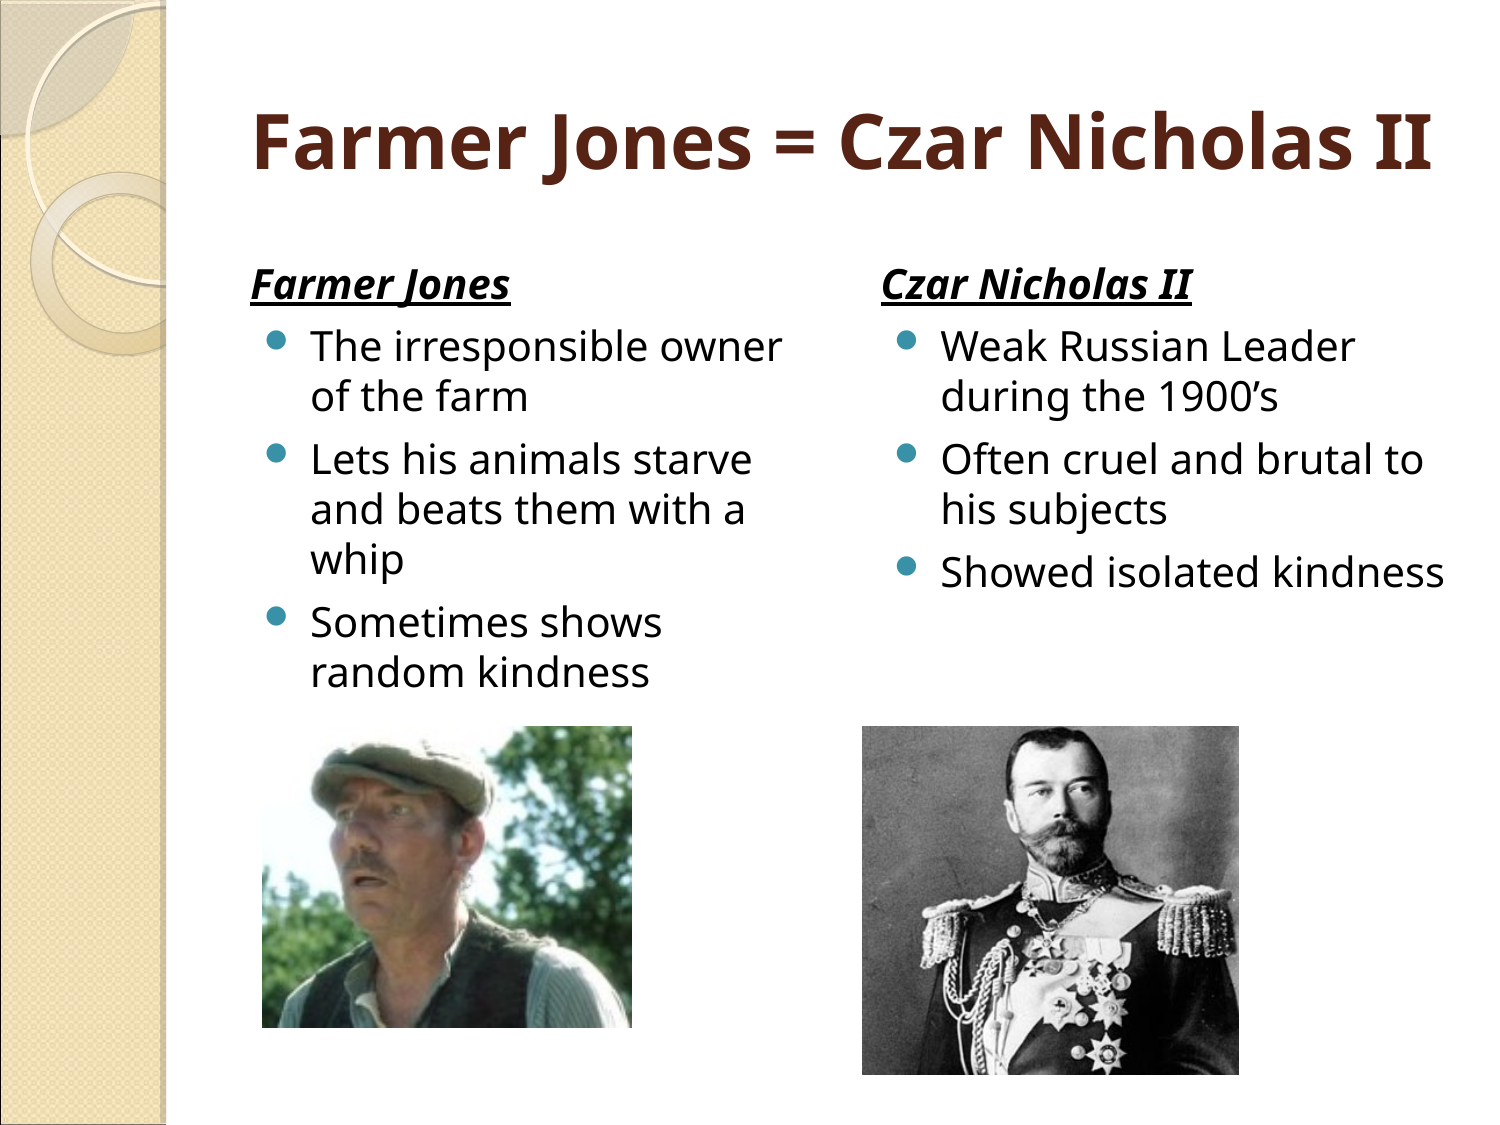

# Farmer Jones = Czar Nicholas II
Farmer Jones
The irresponsible owner of the farm
Lets his animals starve and beats them with a whip
Sometimes shows random kindness
Czar Nicholas II
Weak Russian Leader during the 1900’s
Often cruel and brutal to his subjects
Showed isolated kindness